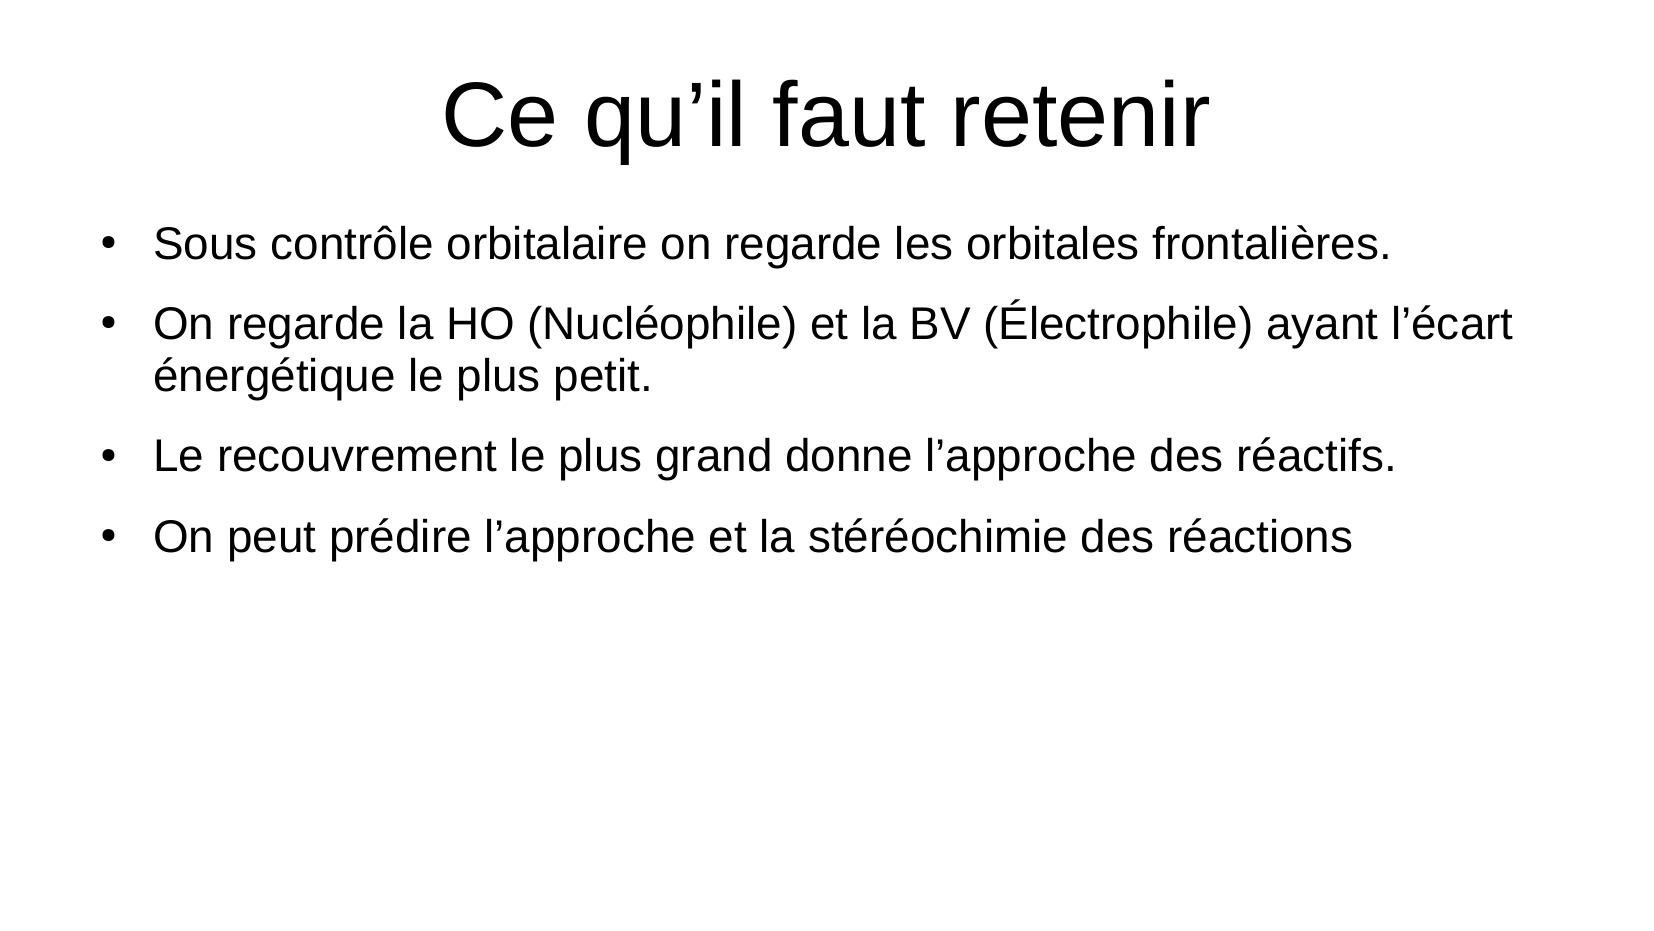

# Ce qu’il faut retenir
Sous contrôle orbitalaire on regarde les orbitales frontalières.
On regarde la HO (Nucléophile) et la BV (Électrophile) ayant l’écart énergétique le plus petit.
Le recouvrement le plus grand donne l’approche des réactifs.
On peut prédire l’approche et la stéréochimie des réactions